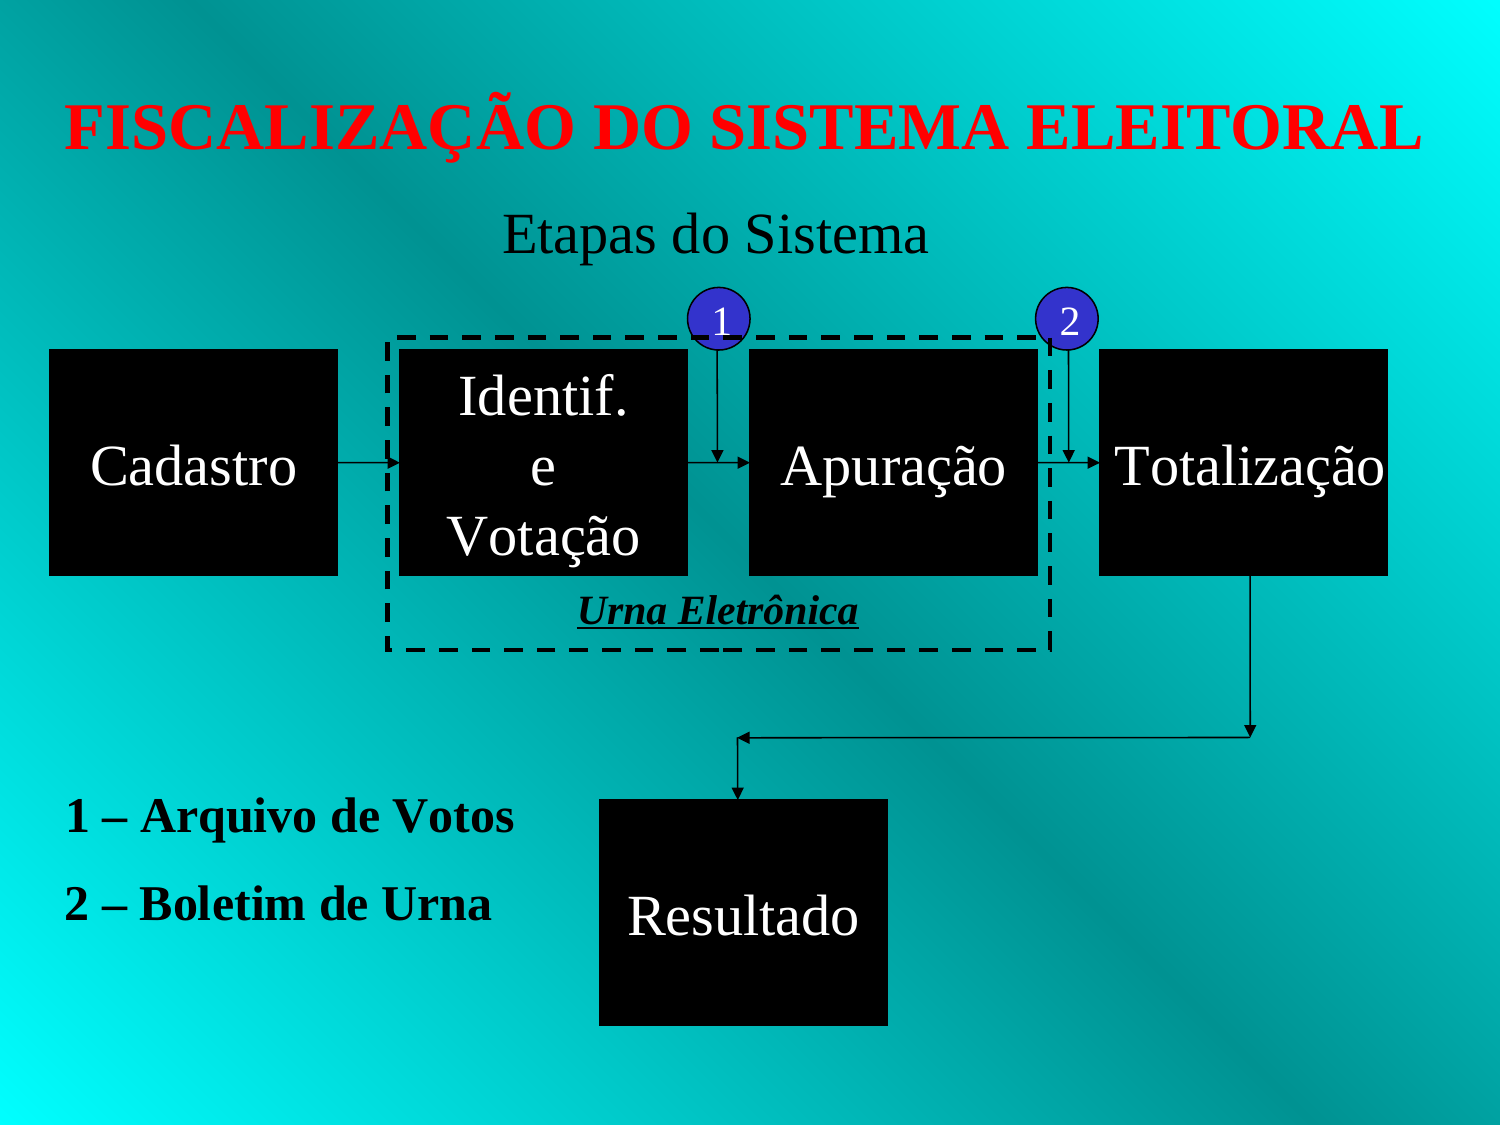

Etapas do Sistema
1
2
Cadastro
Identif.
e
Votação
Apuração
Totalização
Urna Eletrônica
1 – Arquivo de Votos
Resultado
2 – Boletim de Urna